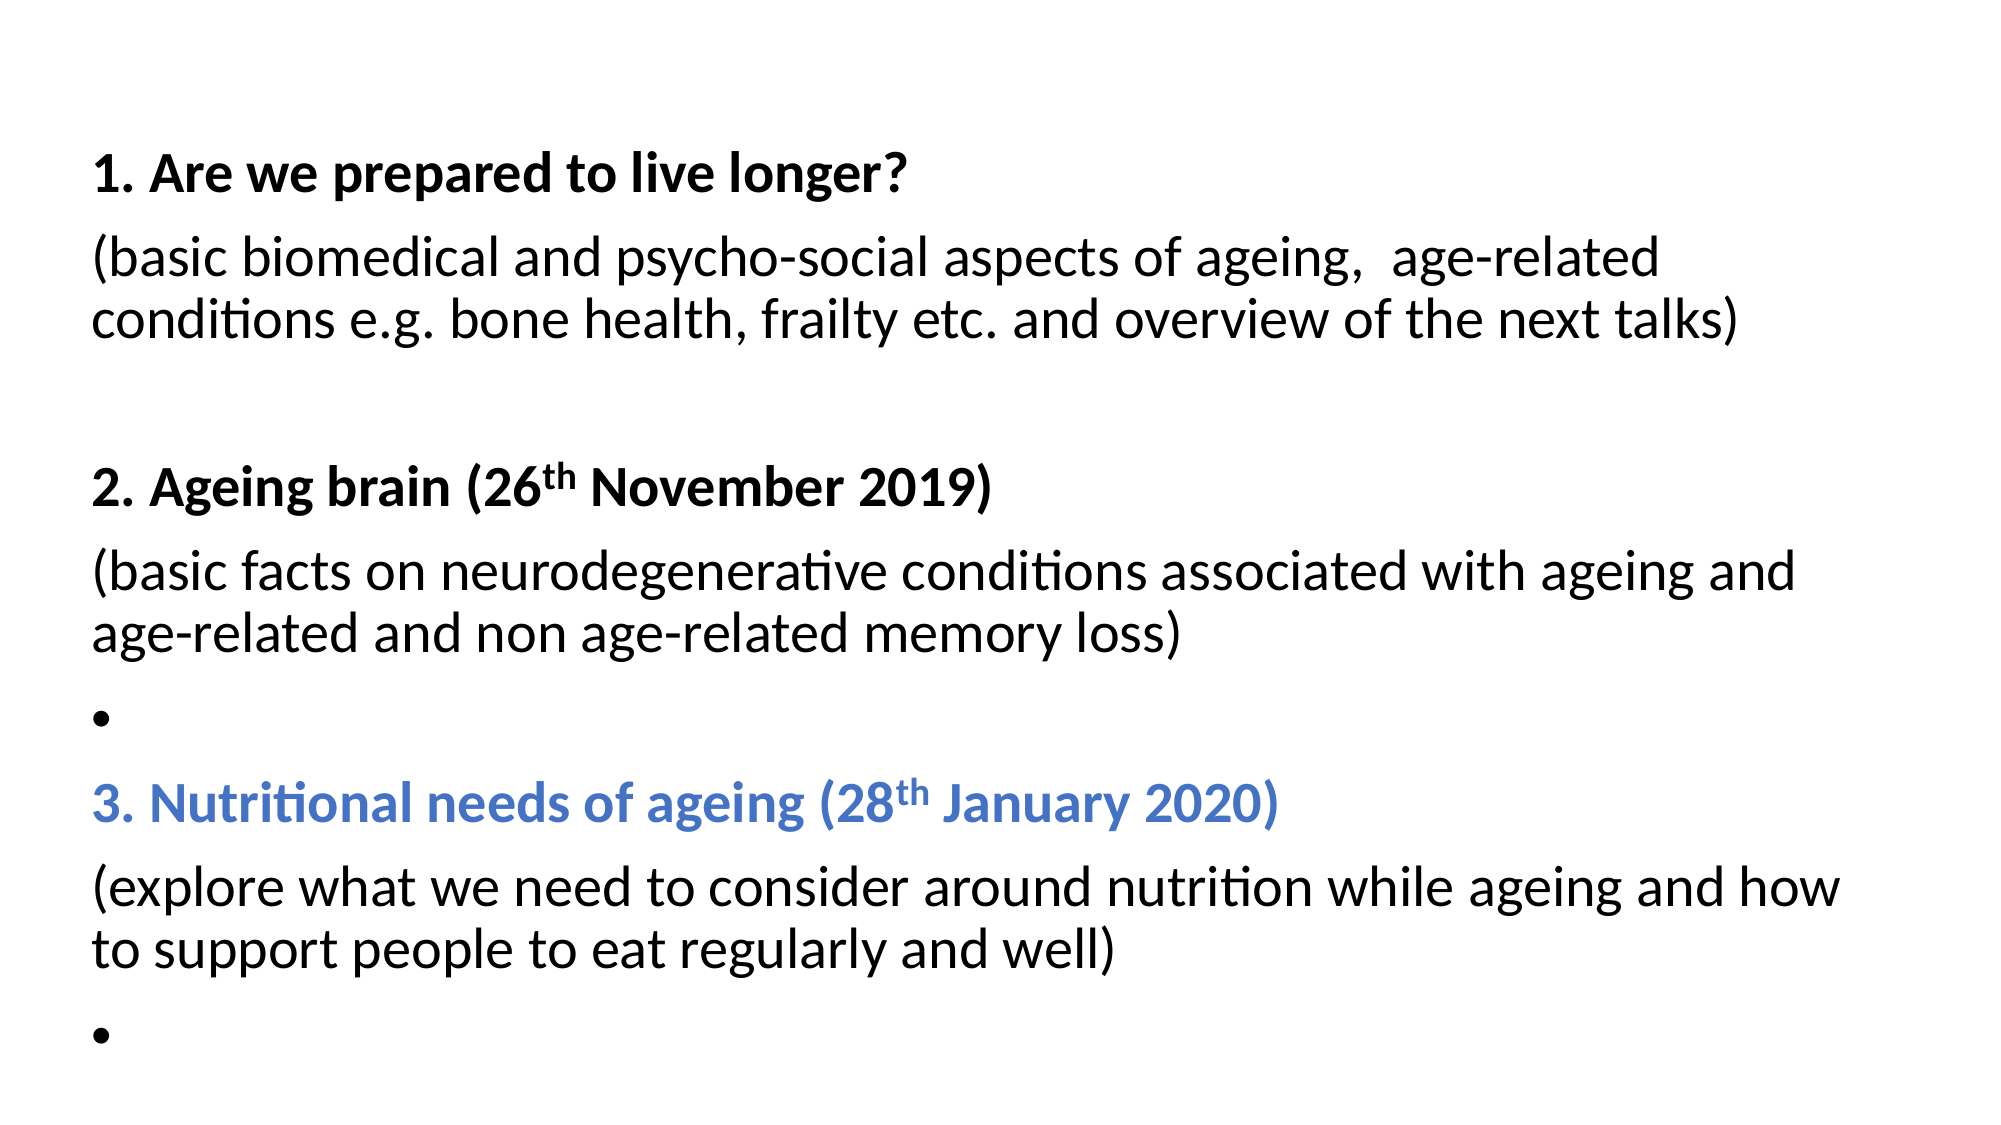

# 1. Are we prepared to live longer?
(basic biomedical and psycho-social aspects of ageing, age-related conditions e.g. bone health, frailty etc. and overview of the next talks)
2. Ageing brain (26th November 2019)
(basic facts on neurodegenerative conditions associated with ageing and age-related and non age-related memory loss)
3. Nutritional needs of ageing (28th January 2020)
(explore what we need to consider around nutrition while ageing and how to support people to eat regularly and well)